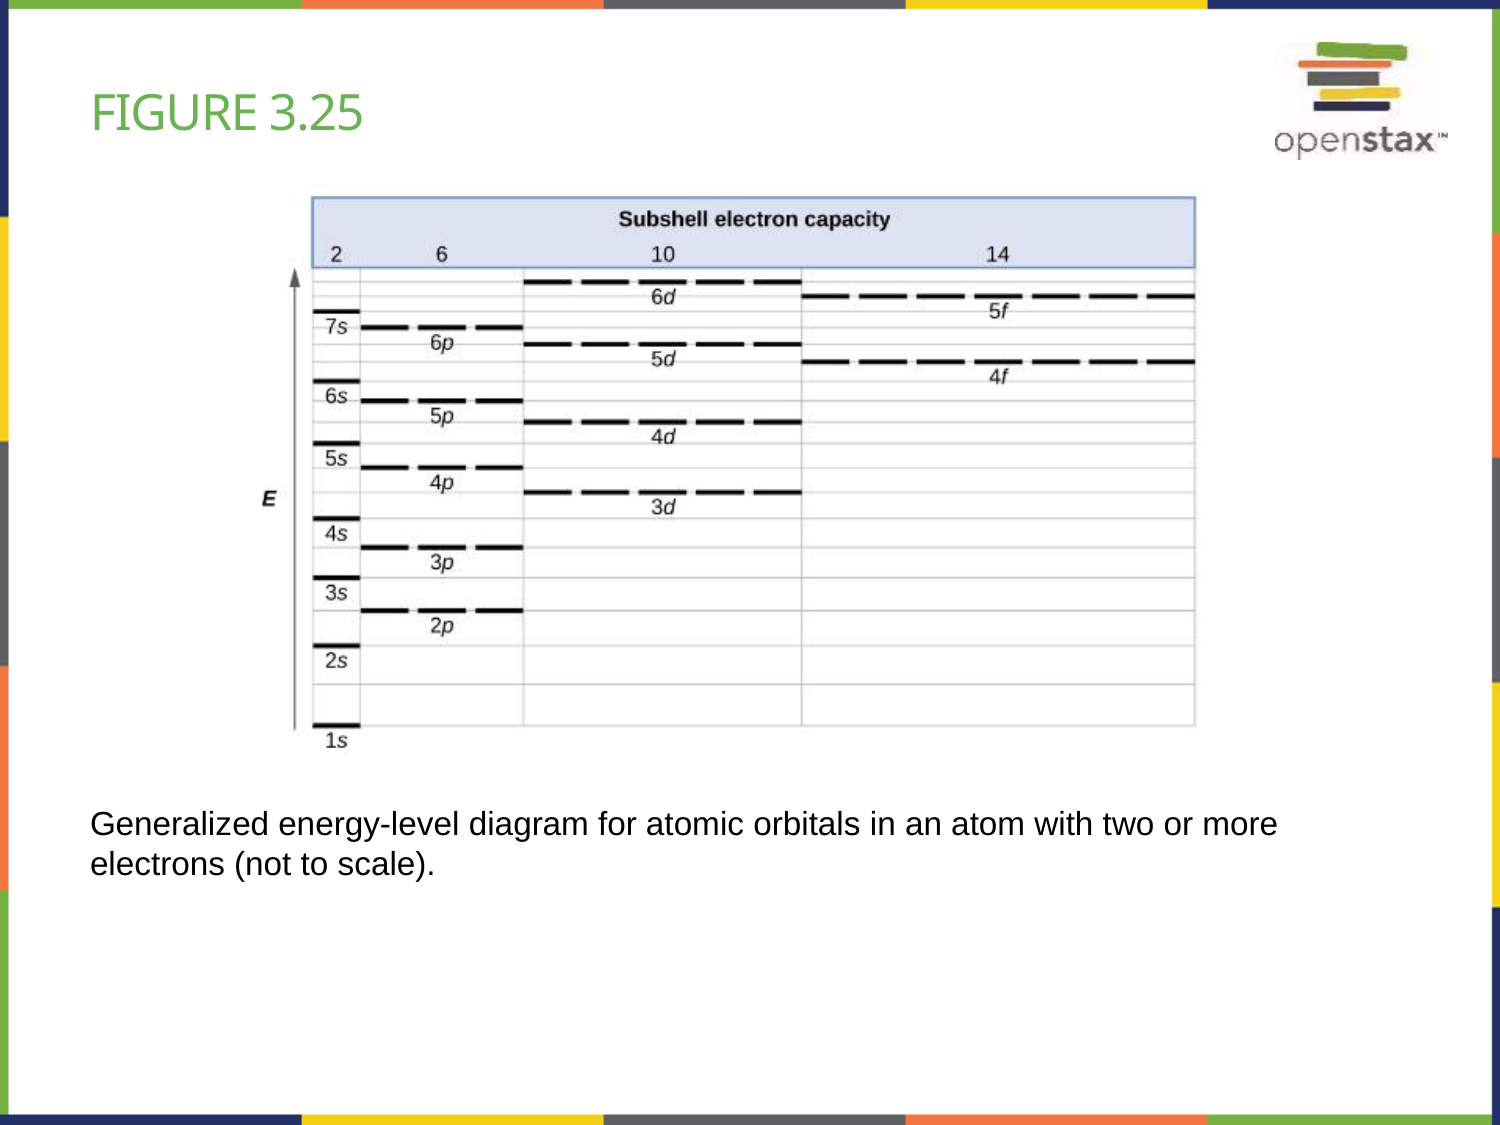

# Figure 3.25
Generalized energy-level diagram for atomic orbitals in an atom with two or more electrons (not to scale).